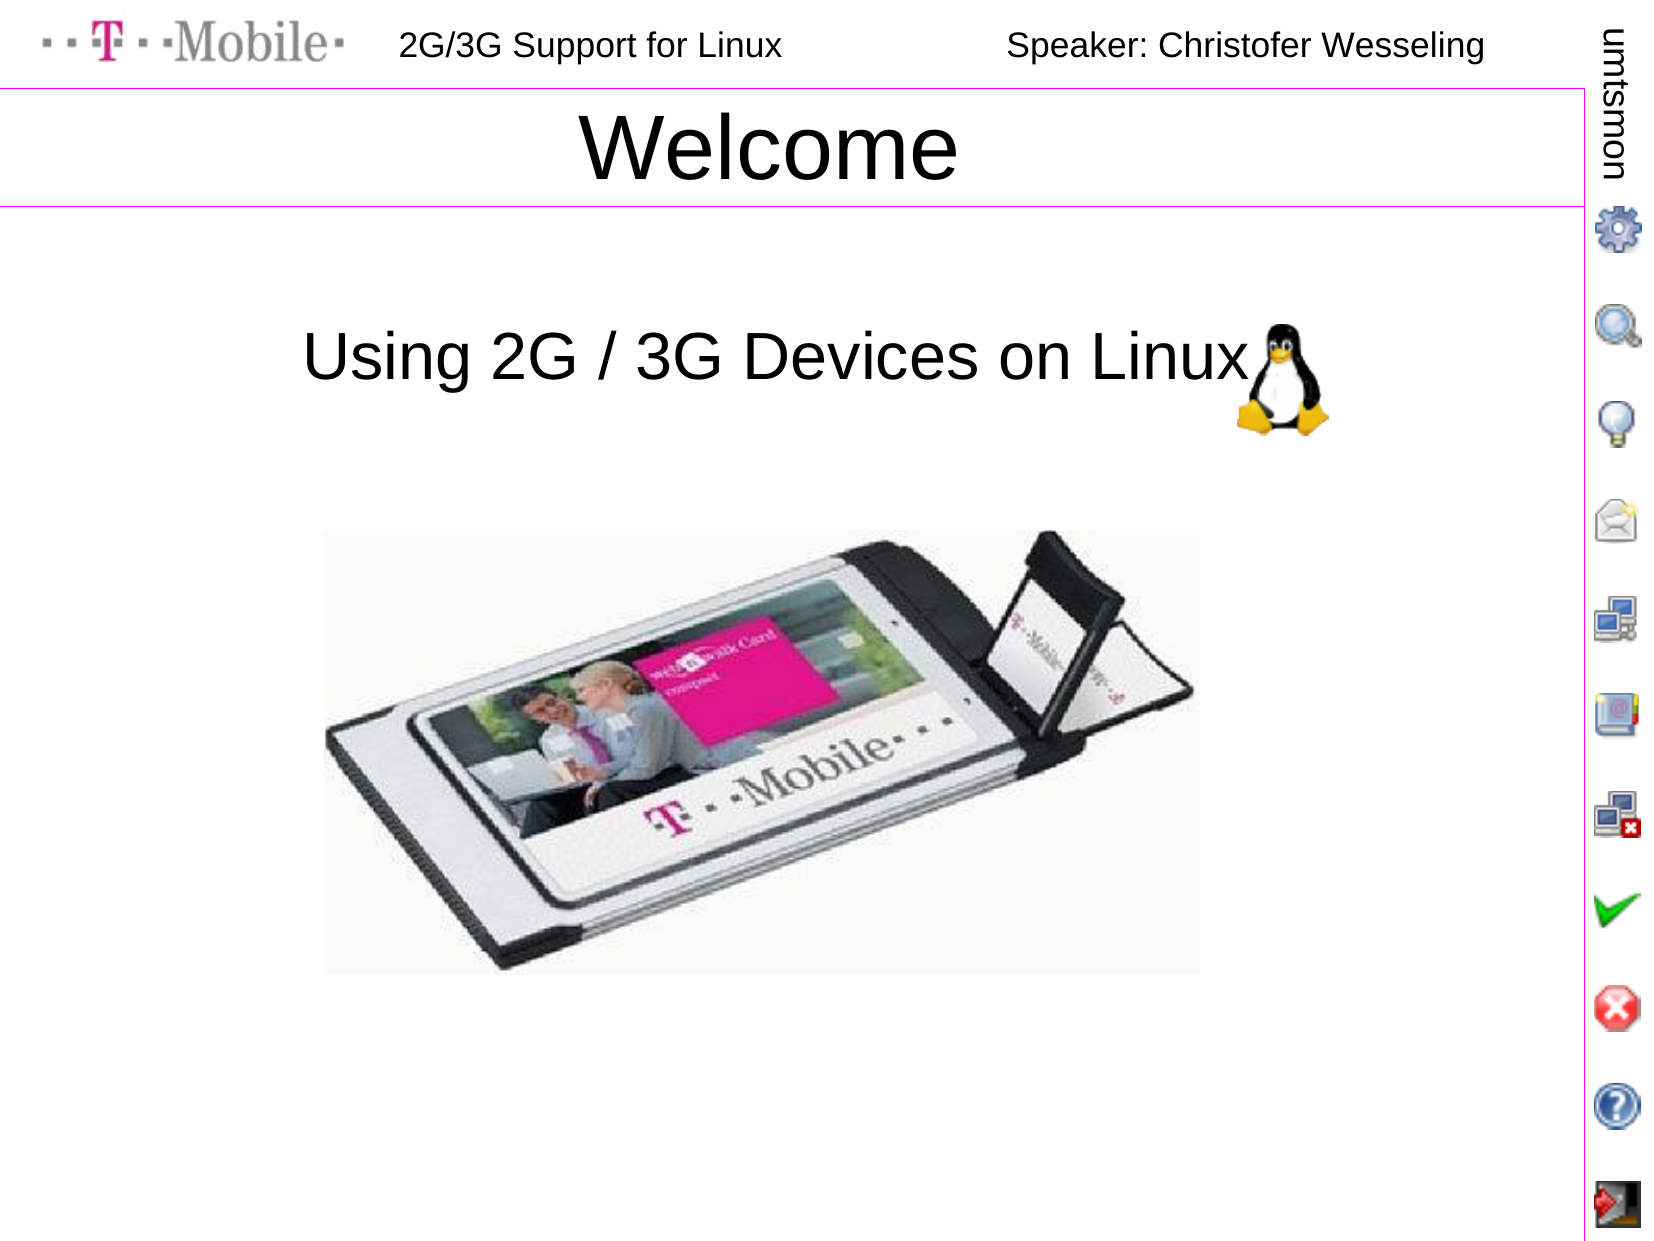

# Welcome
Using 2G / 3G Devices on Linux